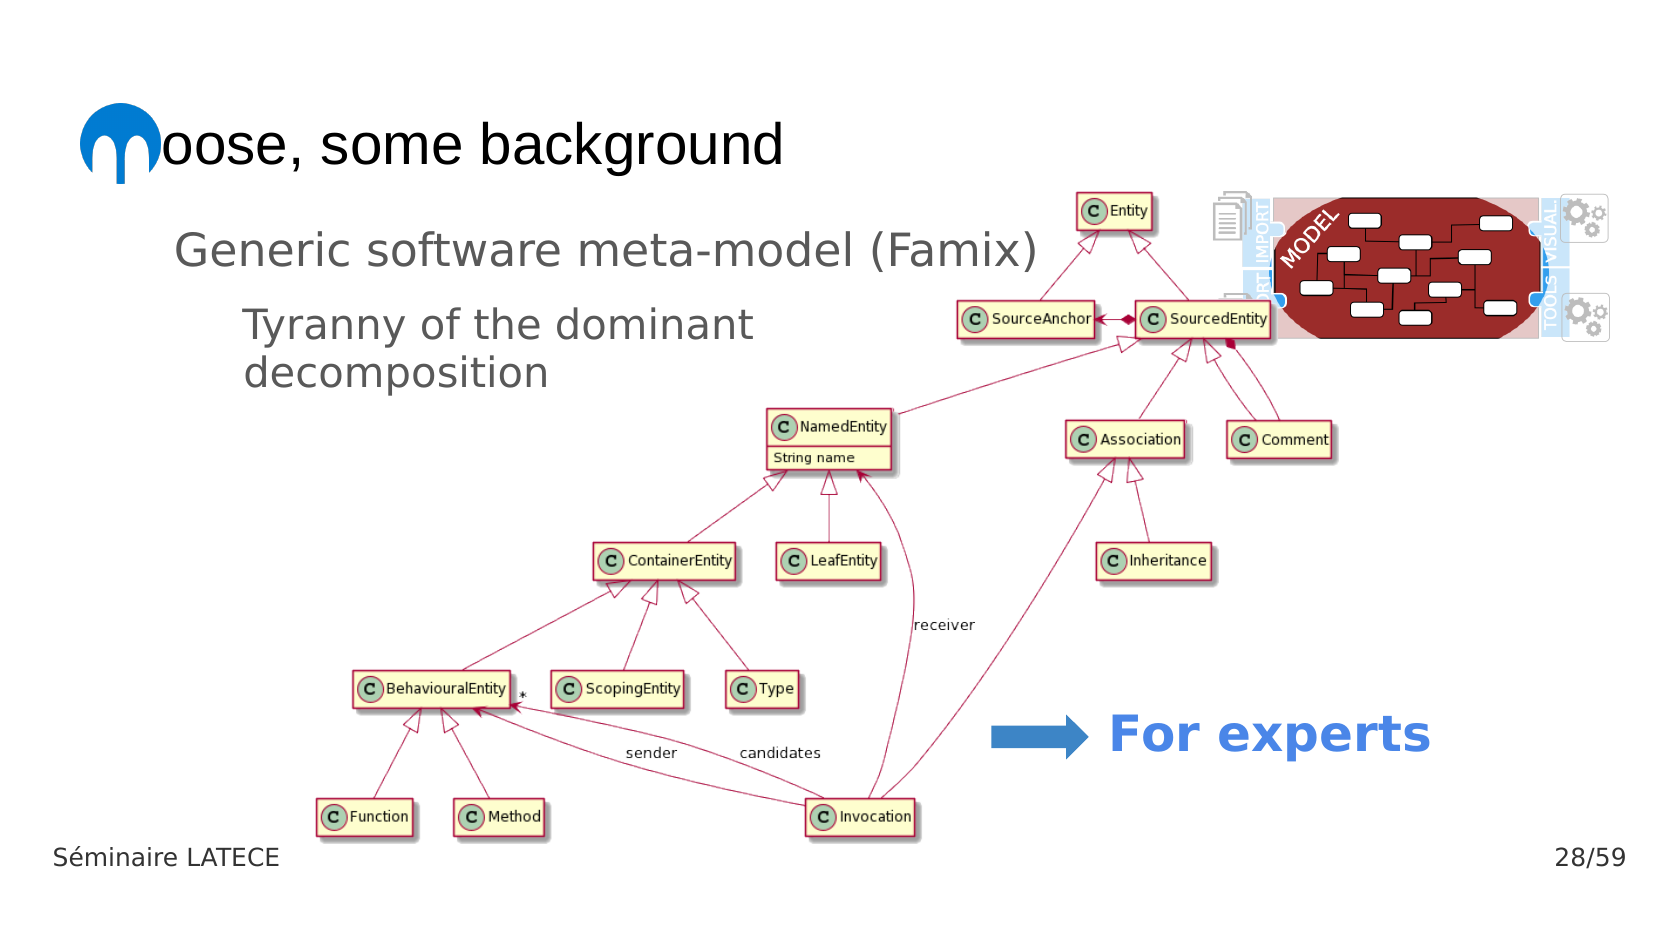

# oose, some background
Generic software meta-model (Famix)
Tyranny of the dominant
decomposition
For experts